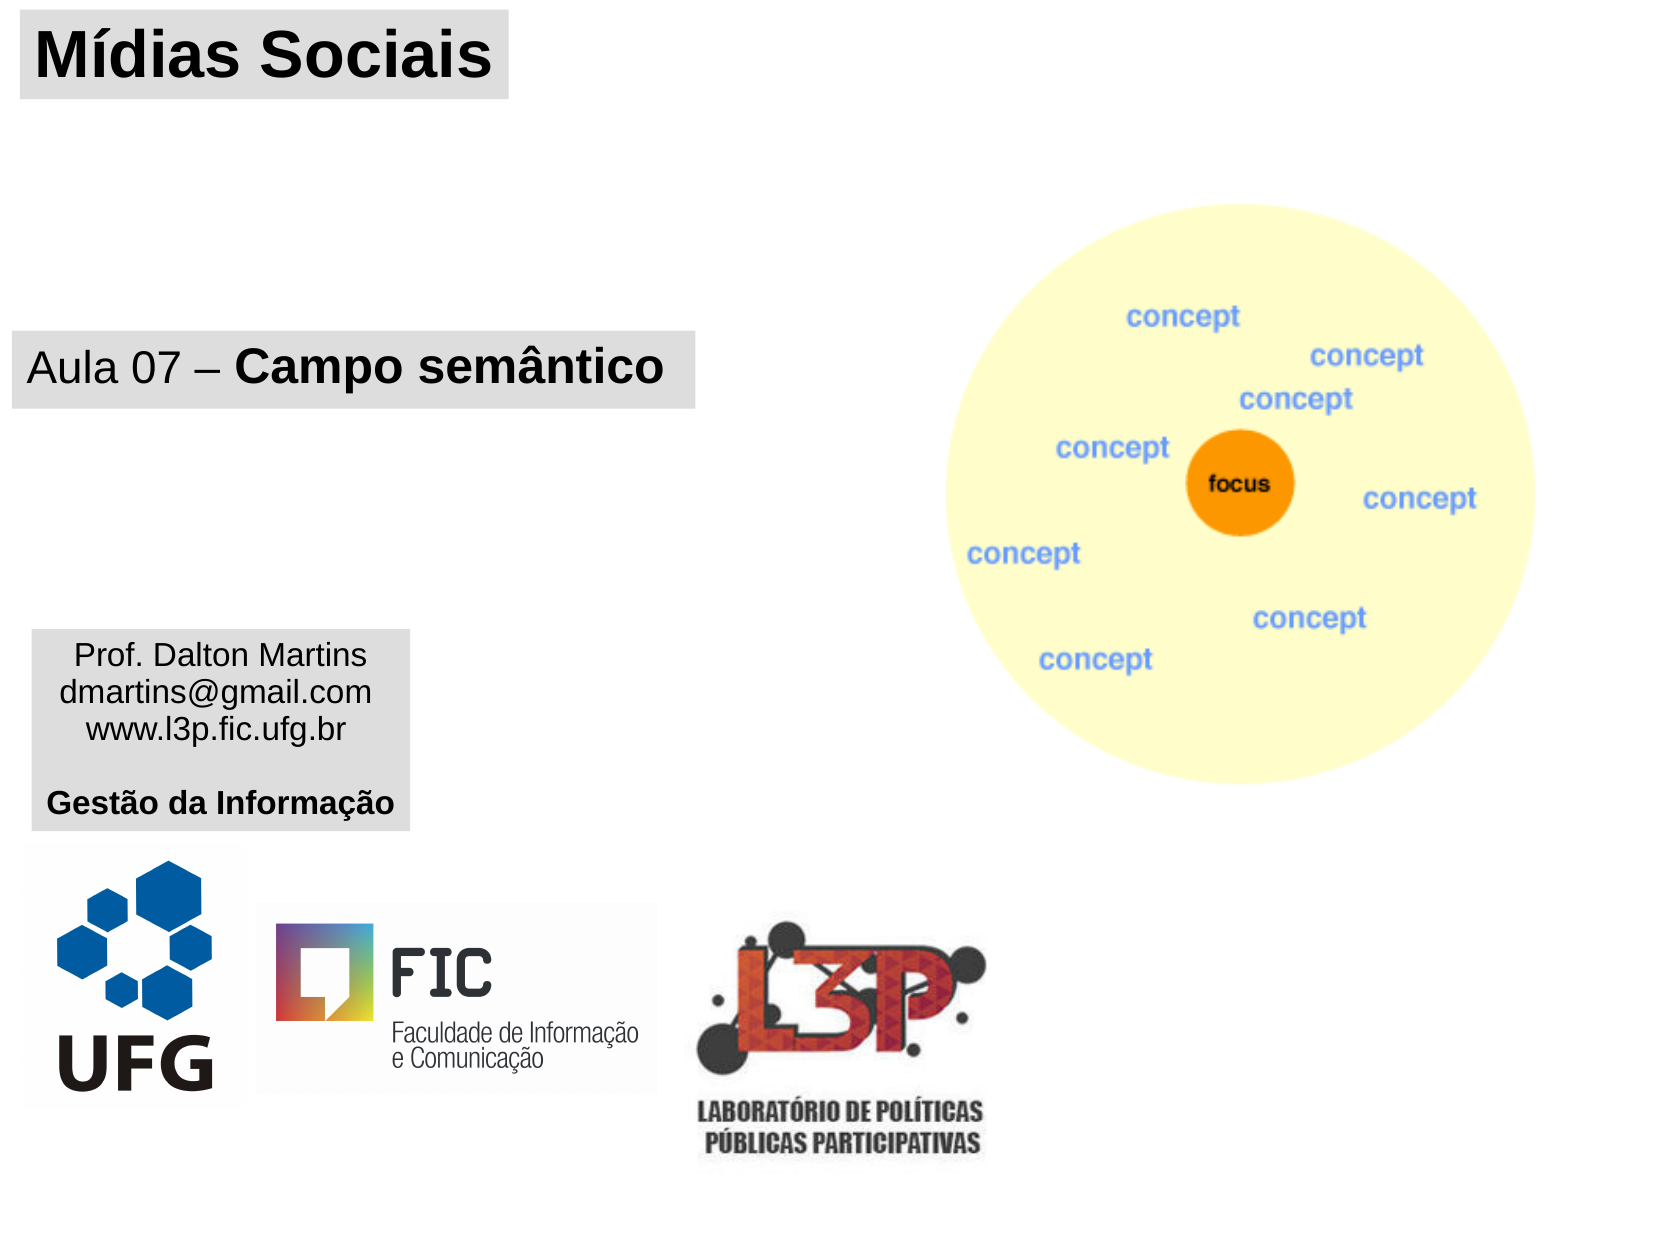

Mídias Sociais
Aula 07 – Campo semântico
Prof. Dalton Martins
dmartins@gmail.com
www.l3p.fic.ufg.br
Gestão da Informação